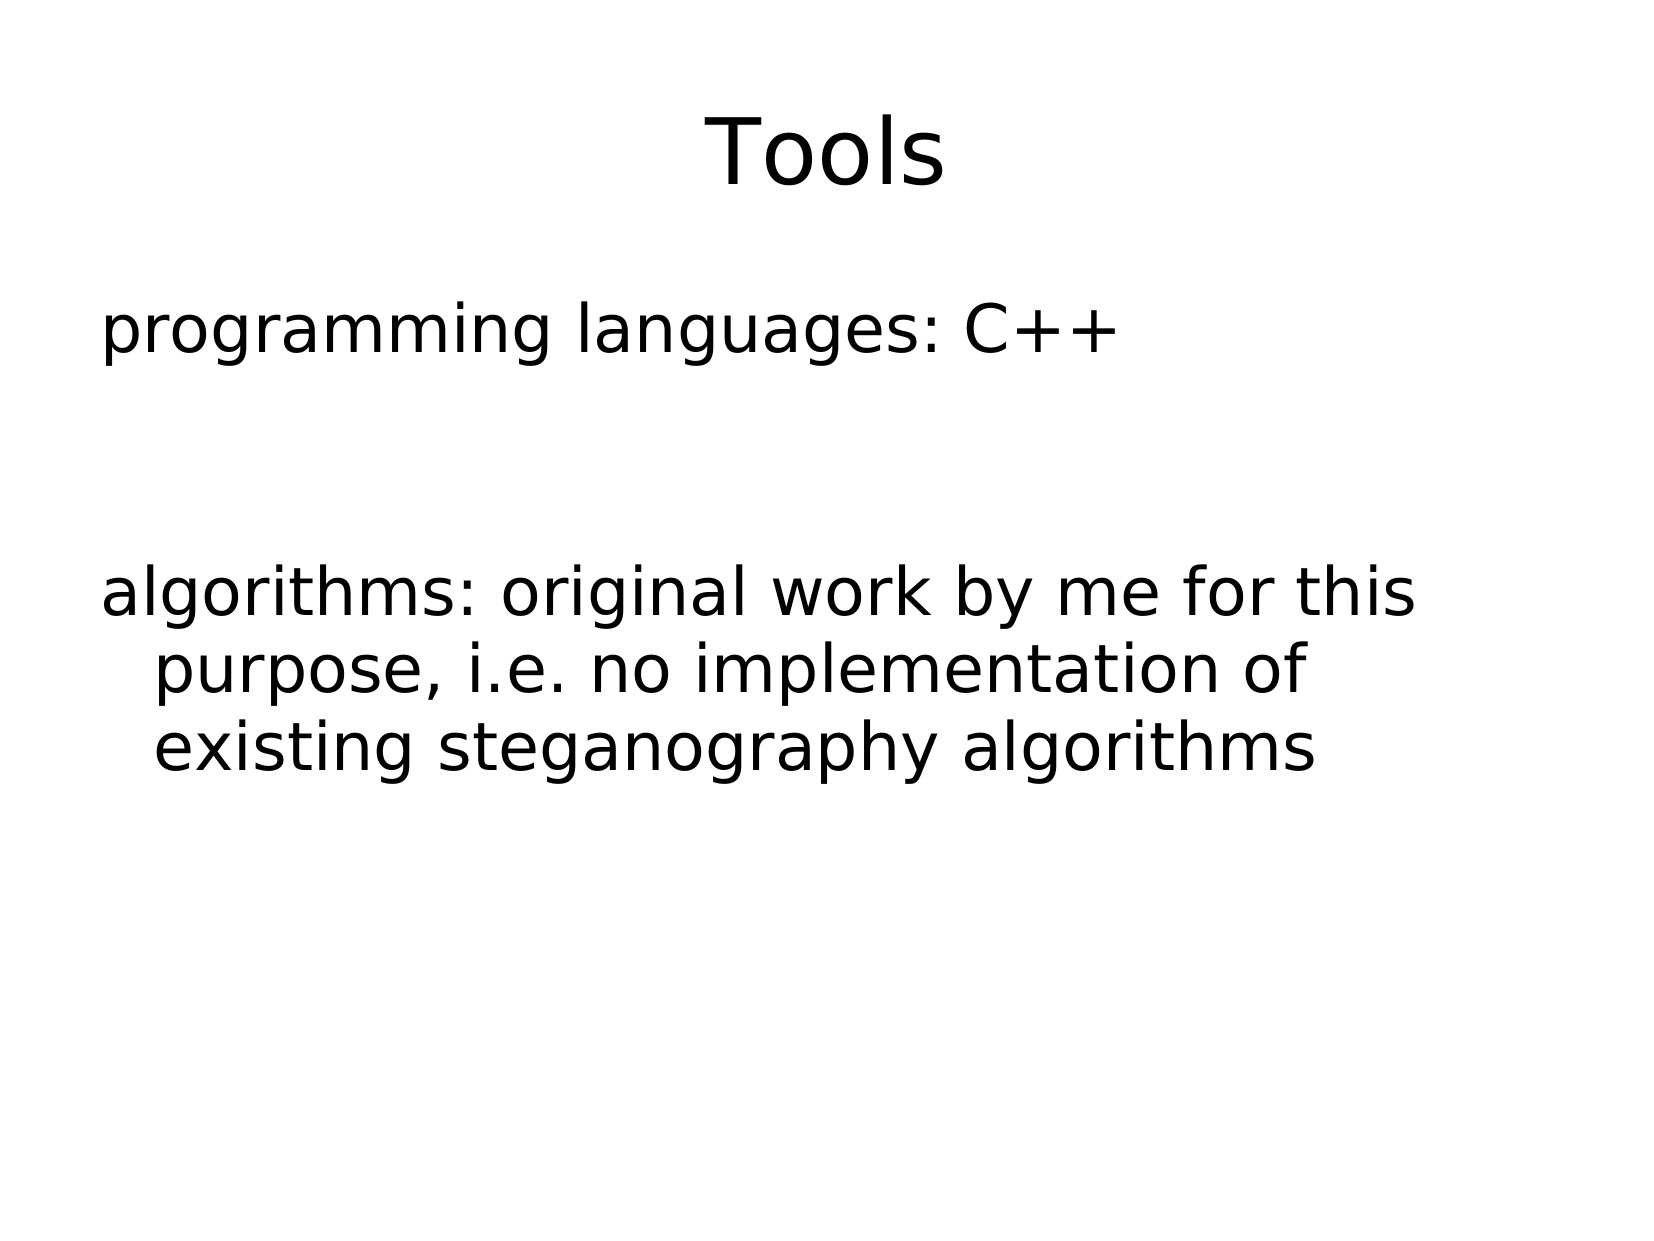

# Tools
programming languages: C++
algorithms: original work by me for this purpose, i.e. no implementation of existing steganography algorithms